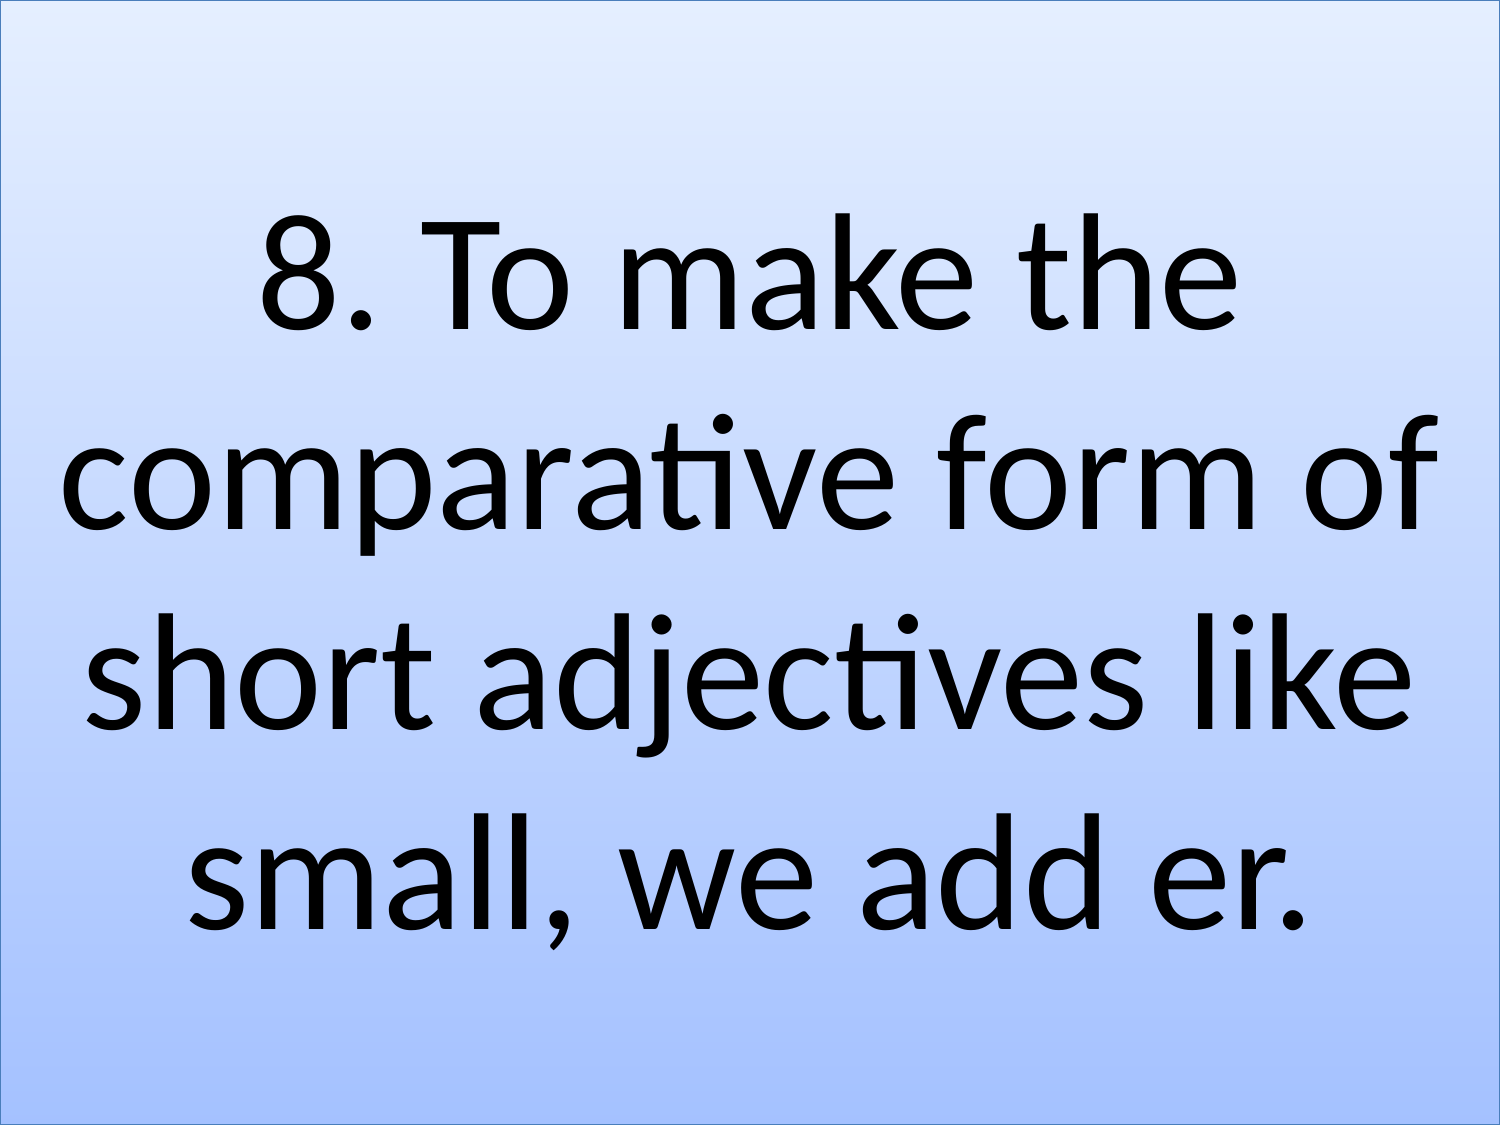

# 8. To make the comparative form of short adjectives like small, we add er.